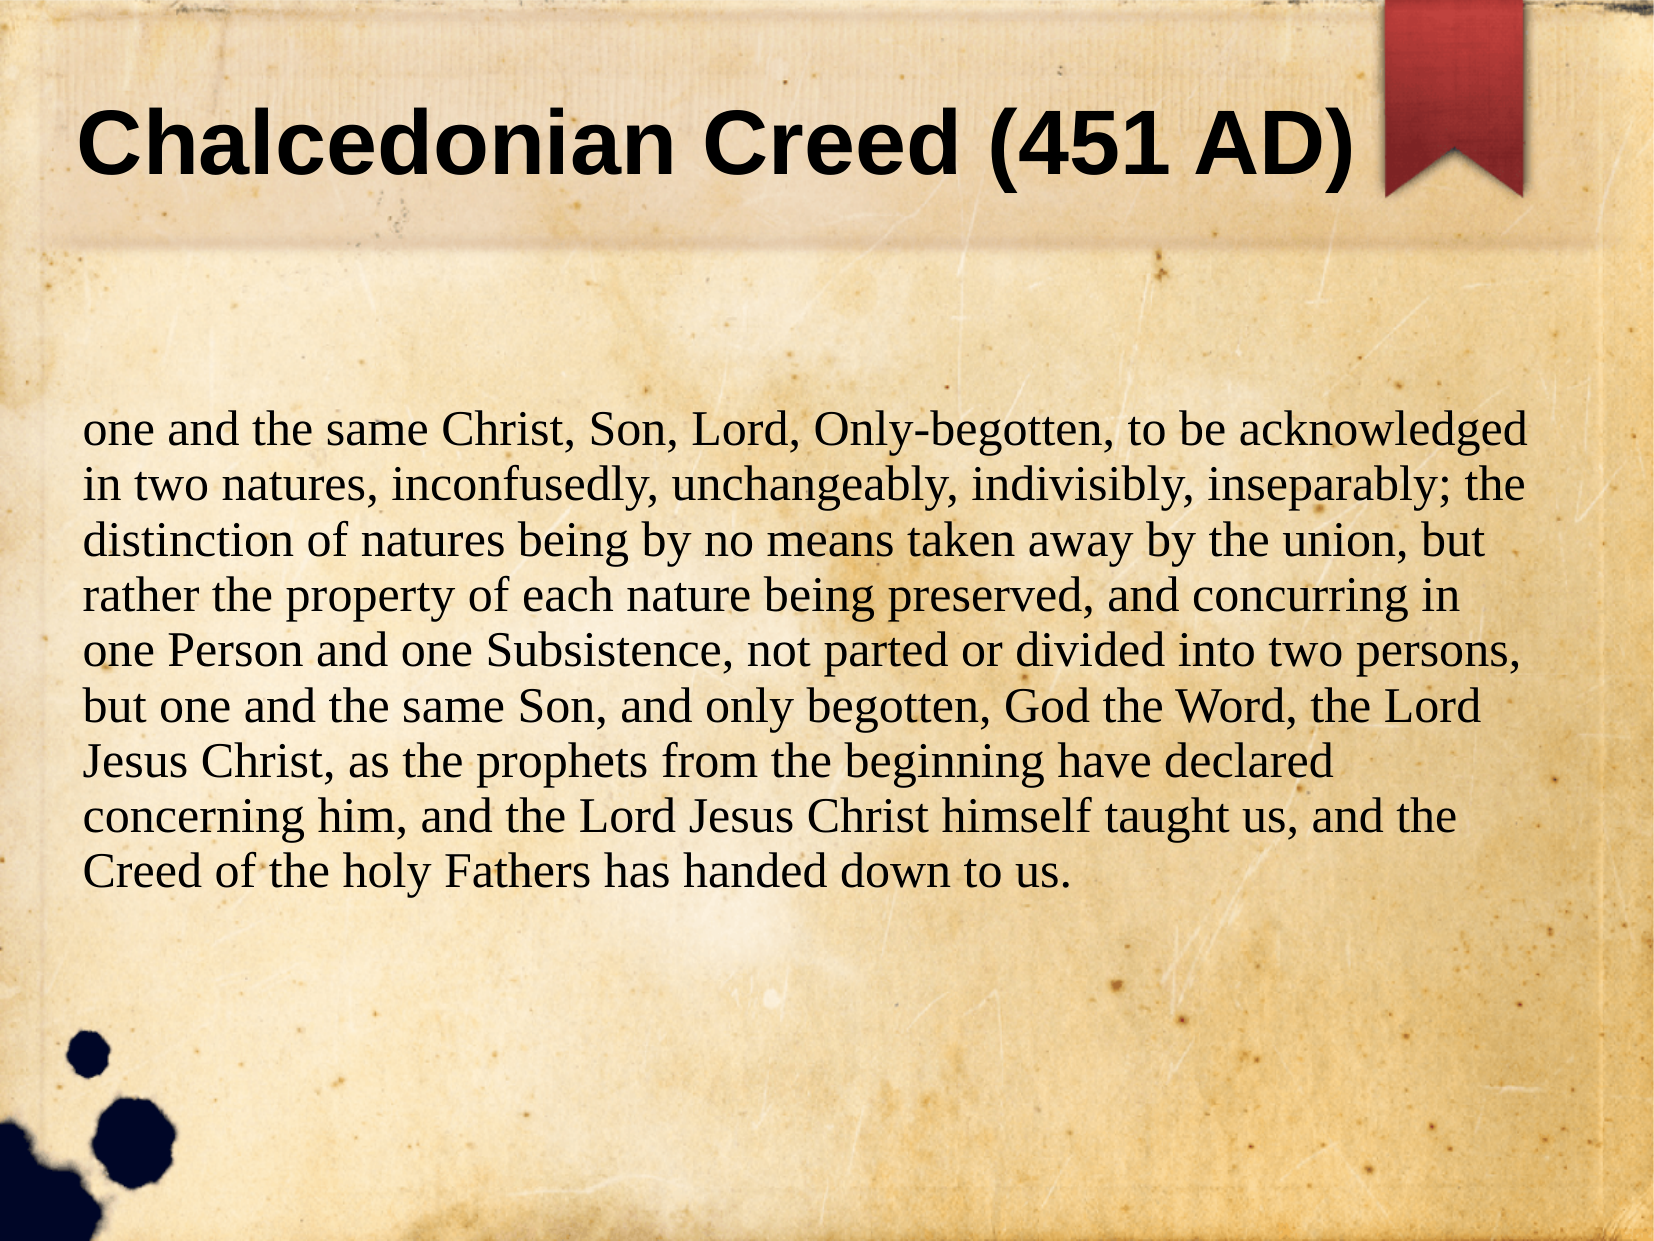

# Chalcedonian Creed (451 AD)
one and the same Christ, Son, Lord, Only-begotten, to be acknowledged in two natures, inconfusedly, unchangeably, indivisibly, inseparably; the distinction of natures being by no means taken away by the union, but rather the property of each nature being preserved, and concurring in one Person and one Subsistence, not parted or divided into two persons, but one and the same Son, and only begotten, God the Word, the Lord Jesus Christ, as the prophets from the beginning have declared concerning him, and the Lord Jesus Christ himself taught us, and the Creed of the holy Fathers has handed down to us.